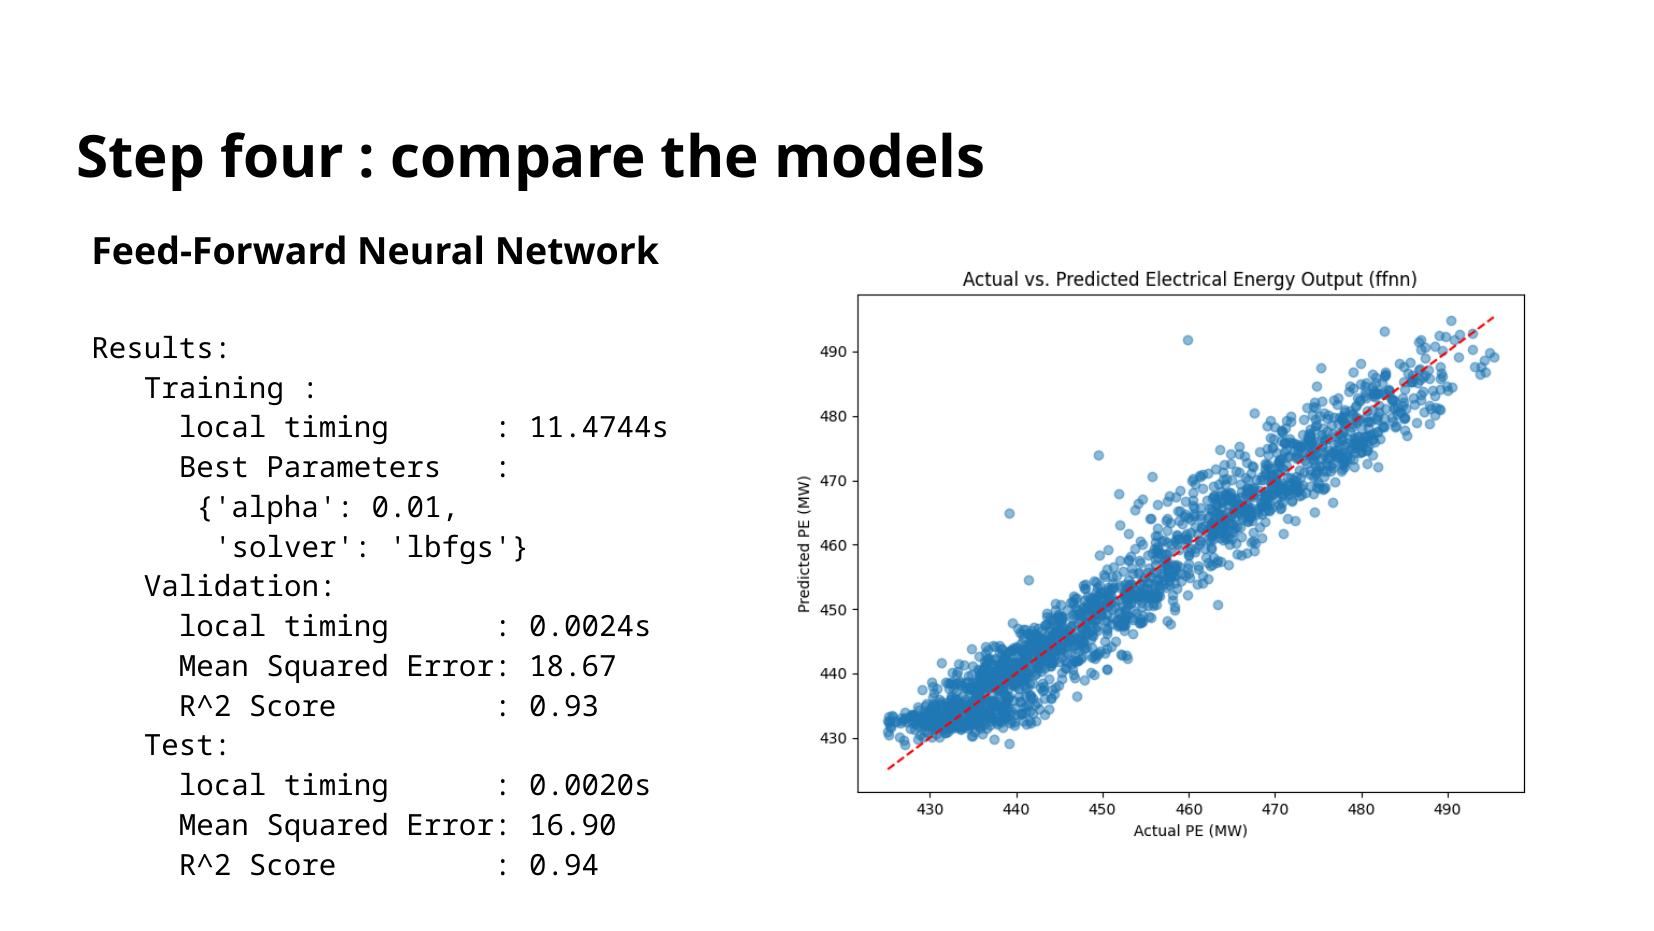

# Step four : compare the models
Feed-Forward Neural Network
Results:
 Training :
 local timing : 11.4744s
 Best Parameters :
 {'alpha': 0.01,
 'solver': 'lbfgs'}
 Validation:
 local timing : 0.0024s
 Mean Squared Error: 18.67
 R^2 Score : 0.93
 Test:
 local timing : 0.0020s
 Mean Squared Error: 16.90
 R^2 Score : 0.94